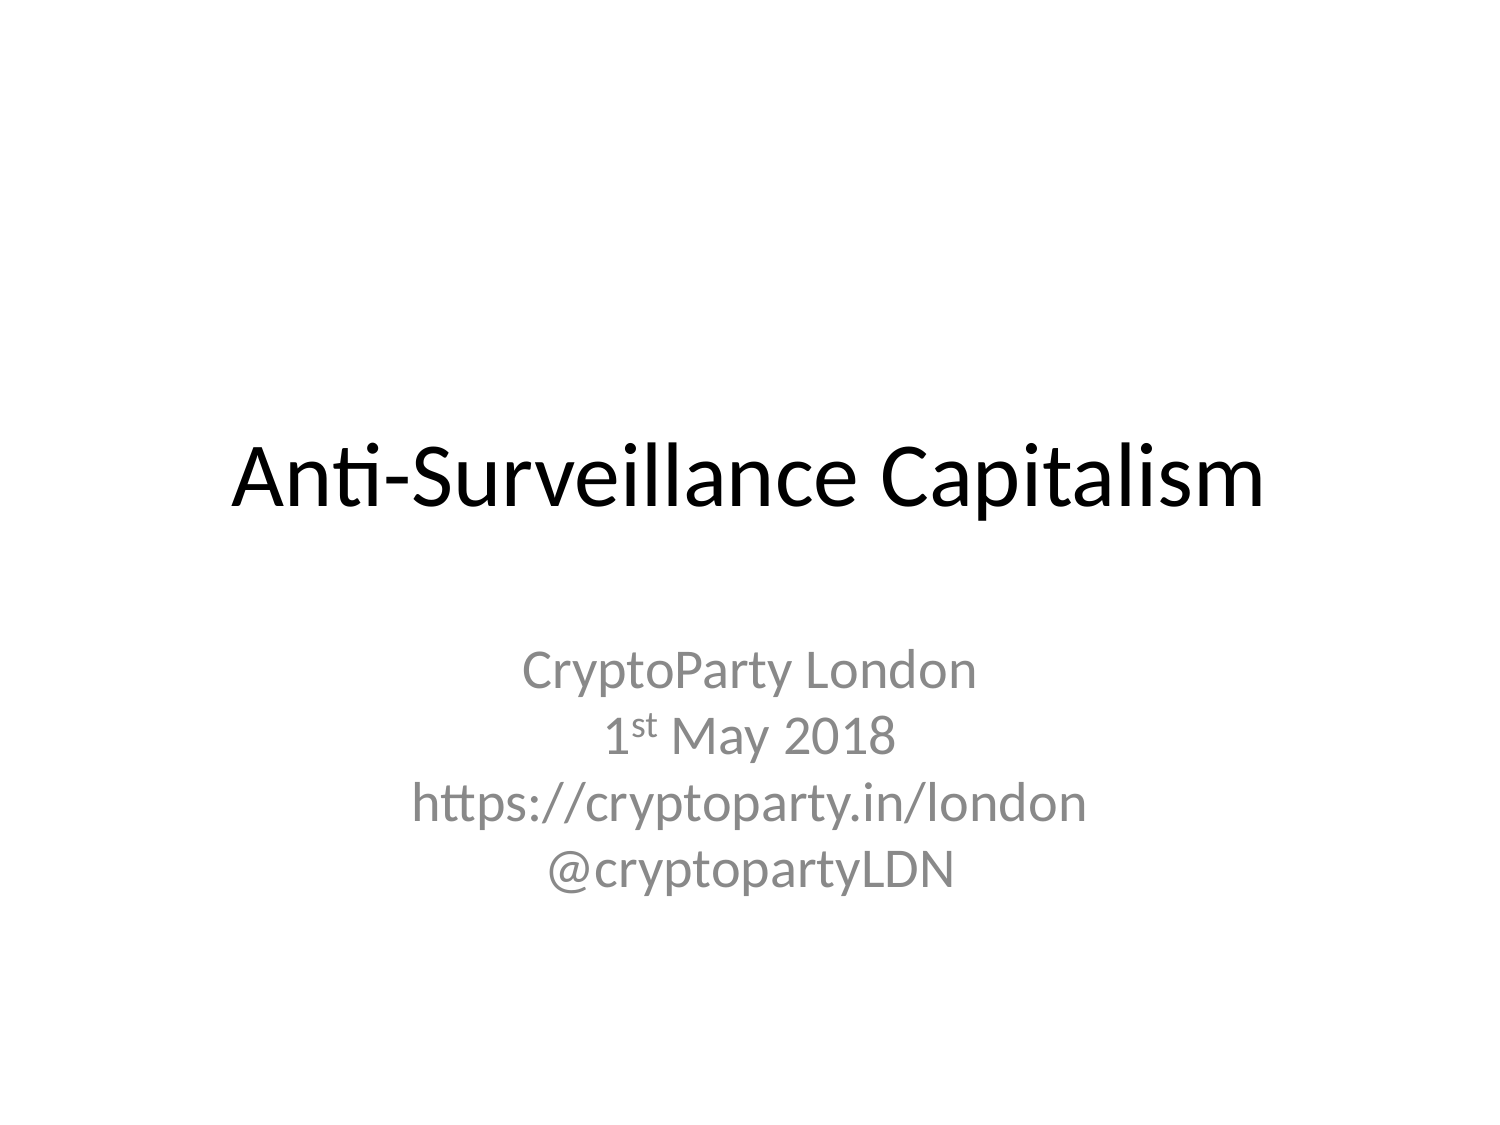

# Anti-Surveillance Capitalism
CryptoParty London
1st May 2018
https://cryptoparty.in/london
@cryptopartyLDN